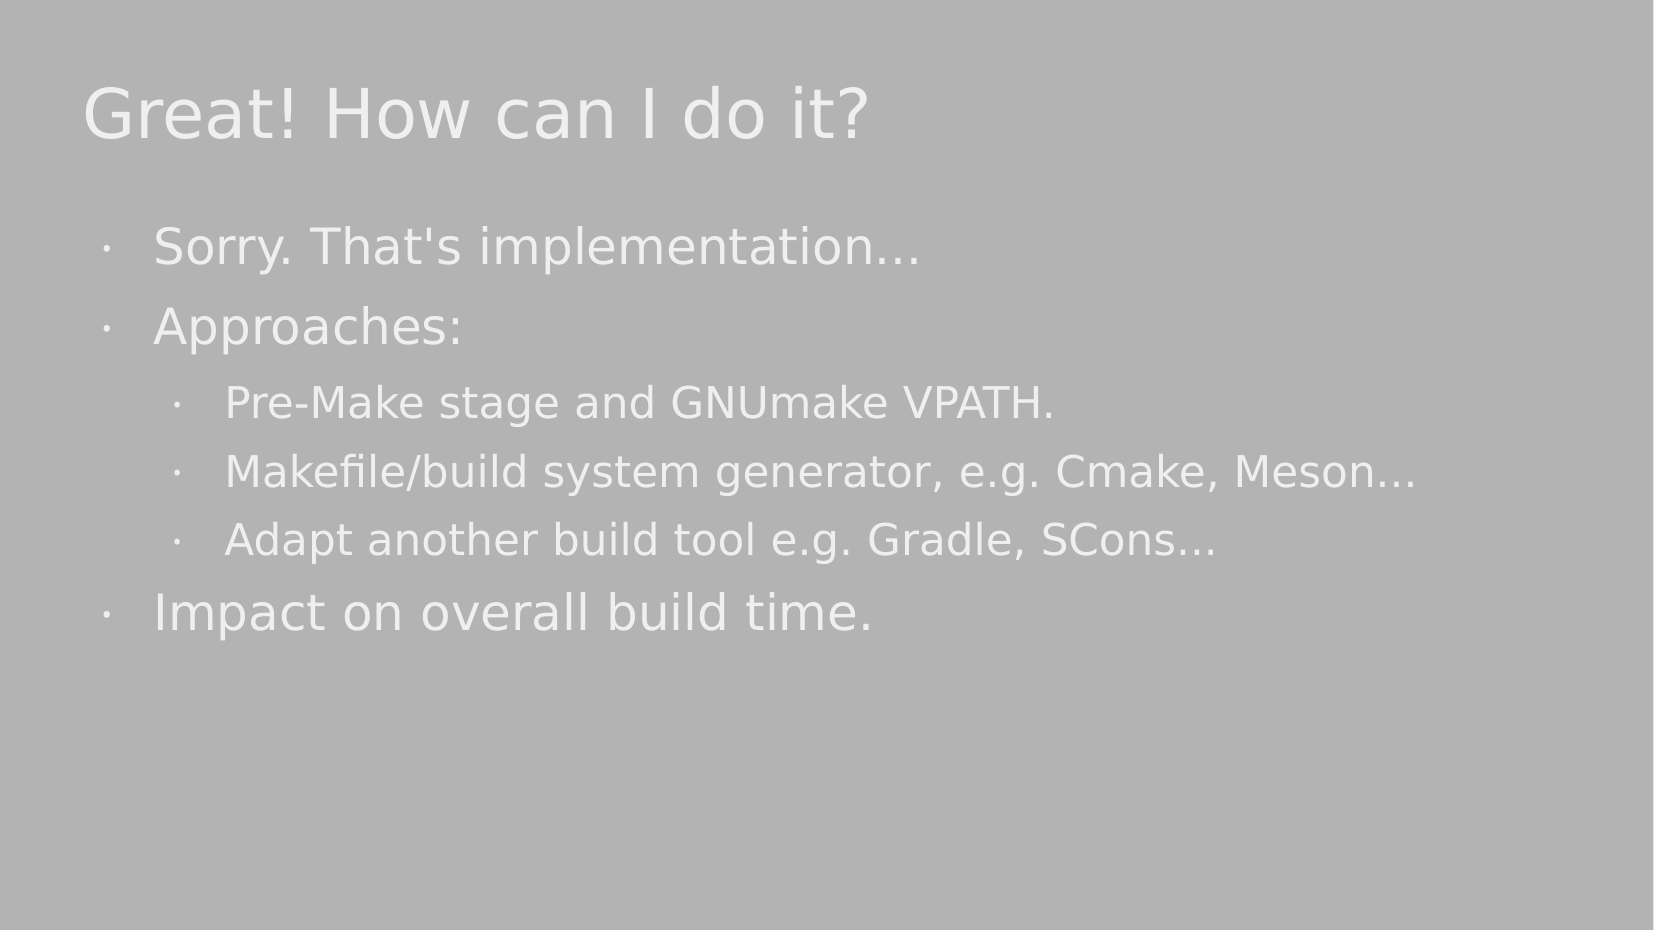

# Great! How can I do it?
Sorry. That's implementation...
Approaches:
Pre-Make stage and GNUmake VPATH.
Makefile/build system generator, e.g. Cmake, Meson...
Adapt another build tool e.g. Gradle, SCons...
Impact on overall build time.